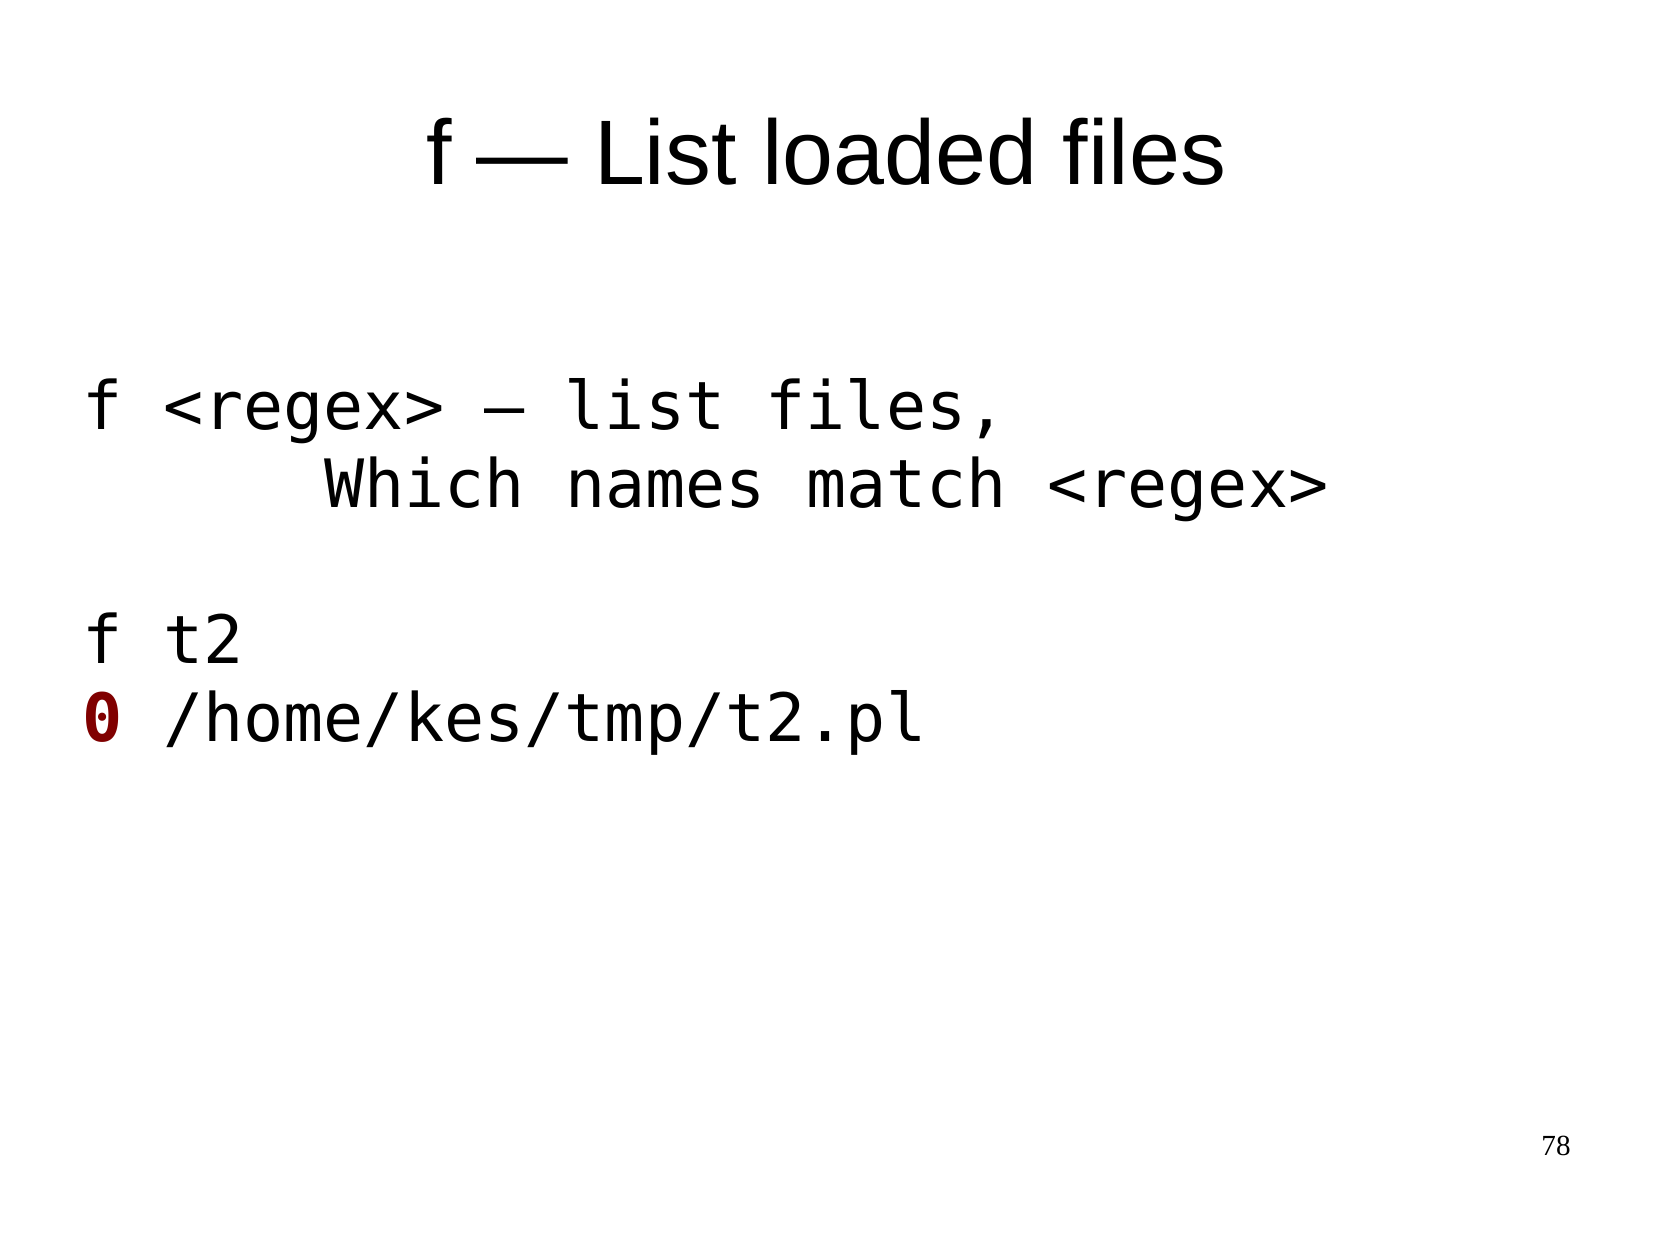

# f — List loaded files
f <regex> – list files,
 Which names match <regex>
f t2
0 /home/kes/tmp/t2.pl
78